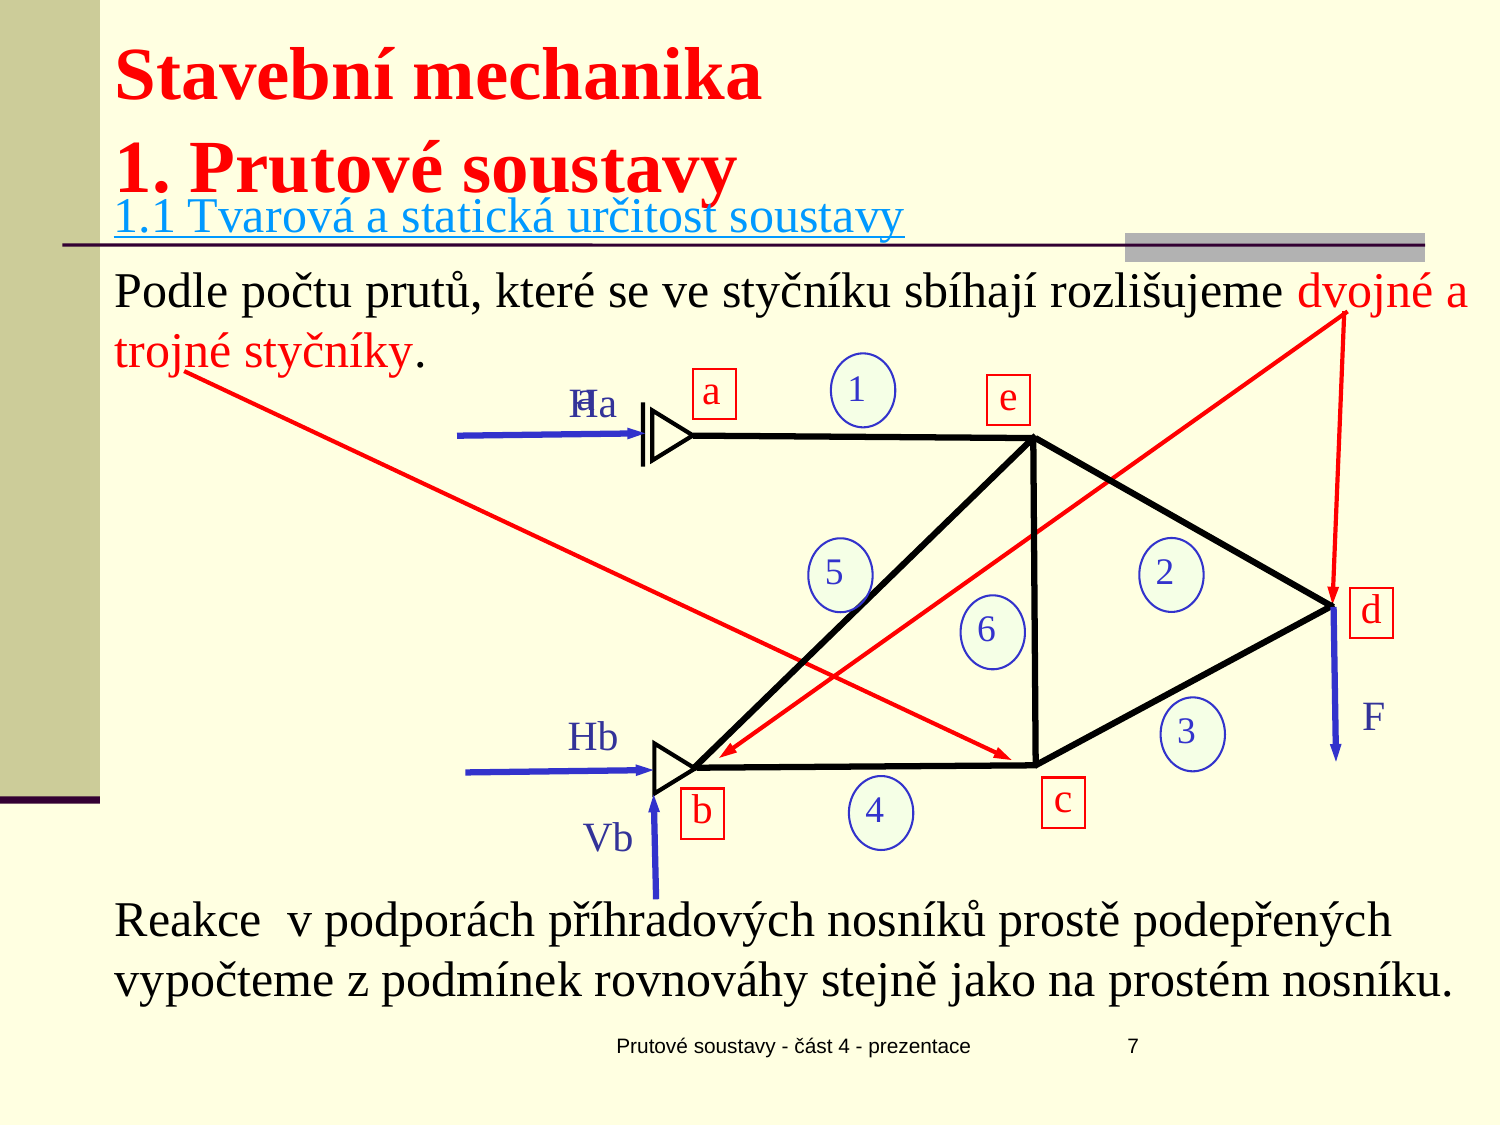

Stavební mechanika
1. Prutové soustavy
1.1 Tvarová a statická určitost soustavy
a
1
a
e
Ha
2
5
d
6
F
3
Hb
c
b
4
Vb
Podle počtu prutů, které se ve styčníku sbíhají rozlišujeme dvojné a trojné styčníky.
Reakce v podporách příhradových nosníků prostě podepřených vypočteme z podmínek rovnováhy stejně jako na prostém nosníku.
Prutové soustavy - část 4 - prezentace